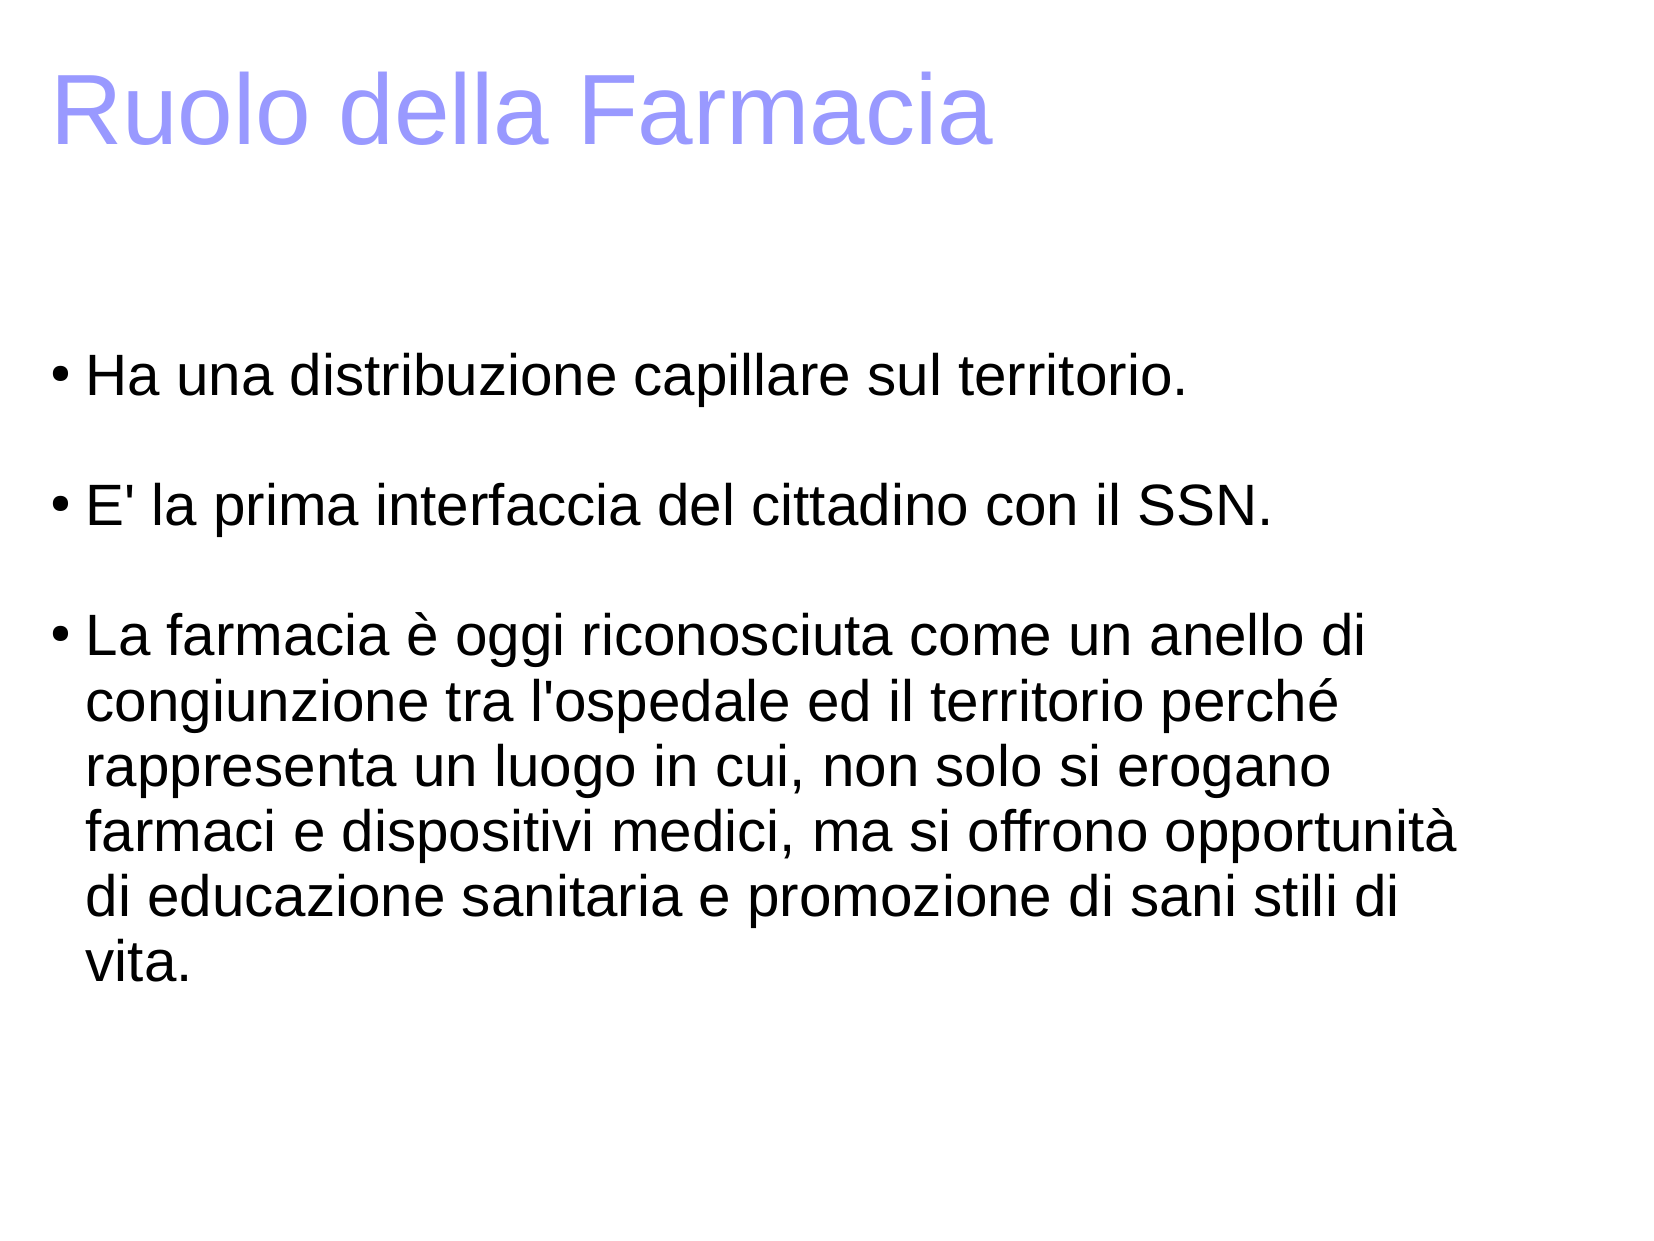

Ruolo della Farmacia
Ha una distribuzione capillare sul territorio.
E' la prima interfaccia del cittadino con il SSN.
La farmacia è oggi riconosciuta come un anello di congiunzione tra l'ospedale ed il territorio perché rappresenta un luogo in cui, non solo si erogano farmaci e dispositivi medici, ma si offrono opportunità di educazione sanitaria e promozione di sani stili di vita.